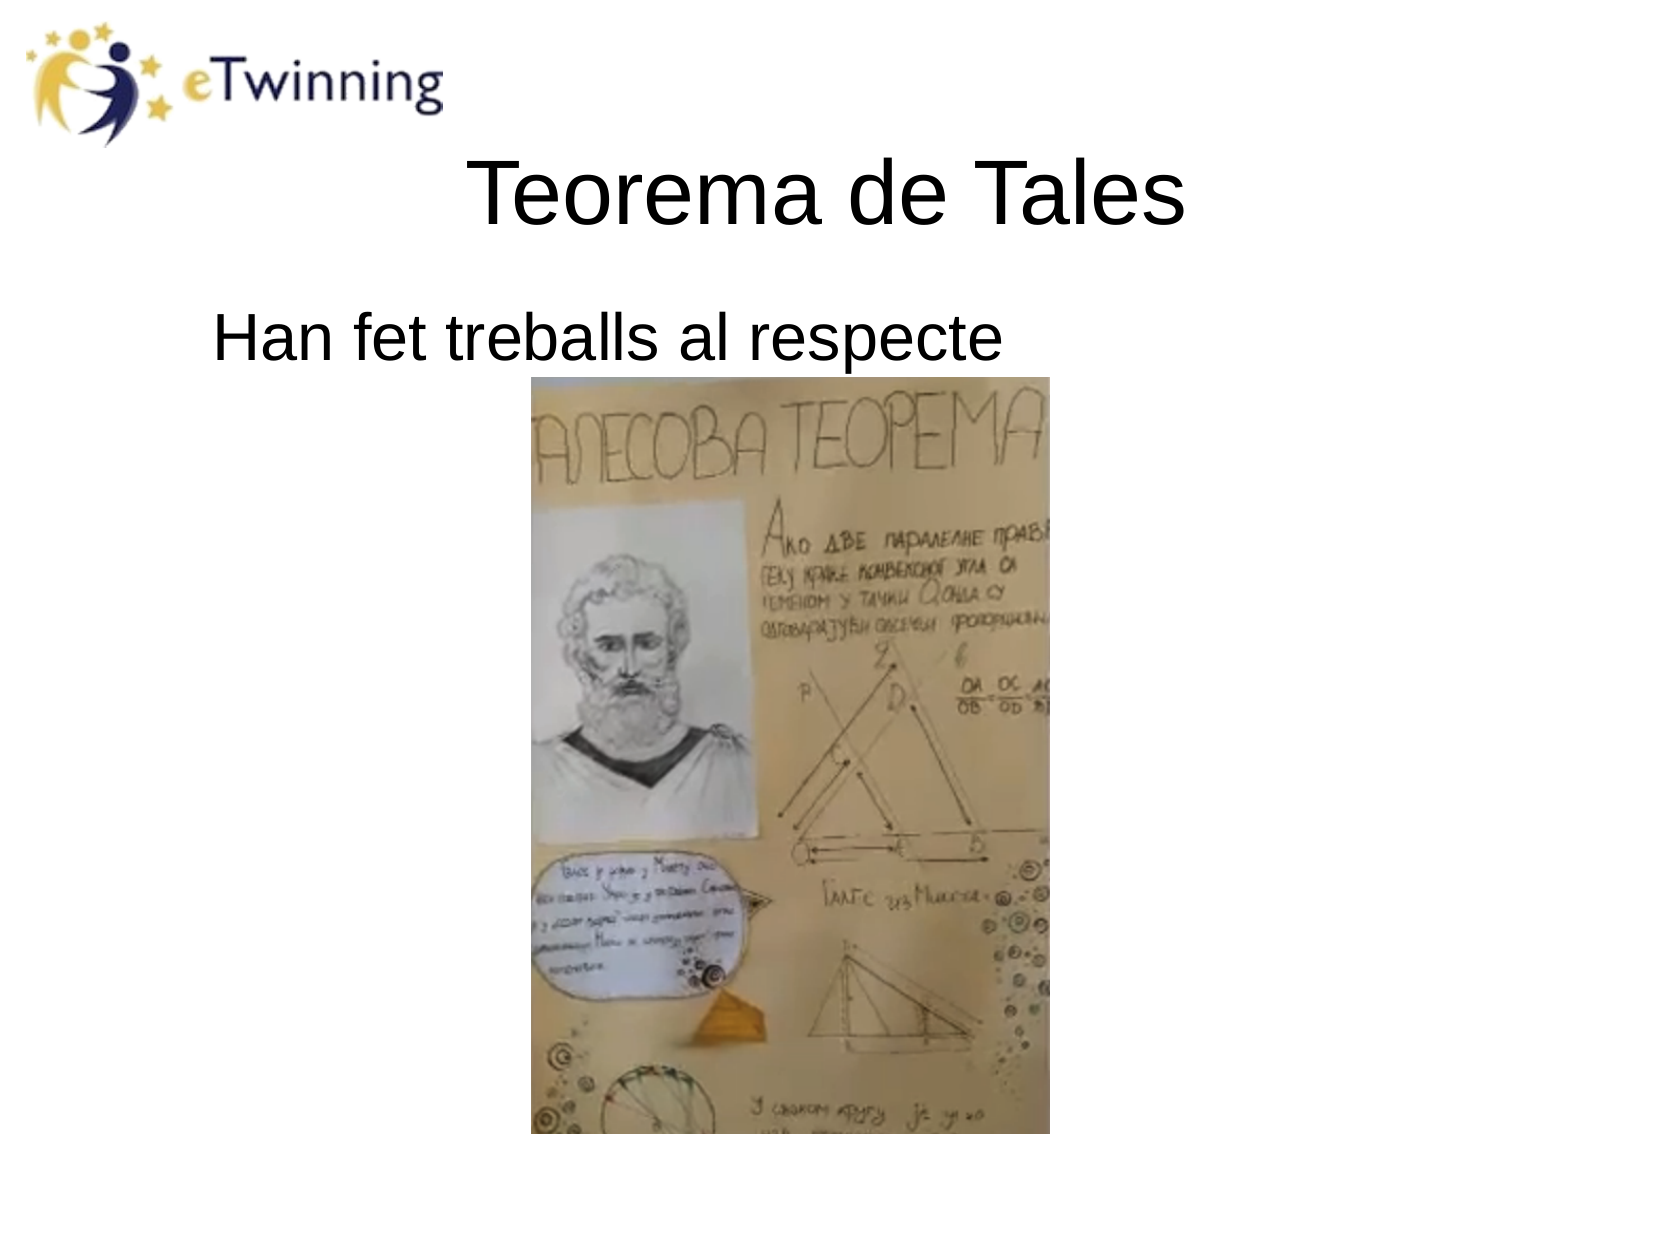

# Teorema de Tales
Han fet treballs al respecte